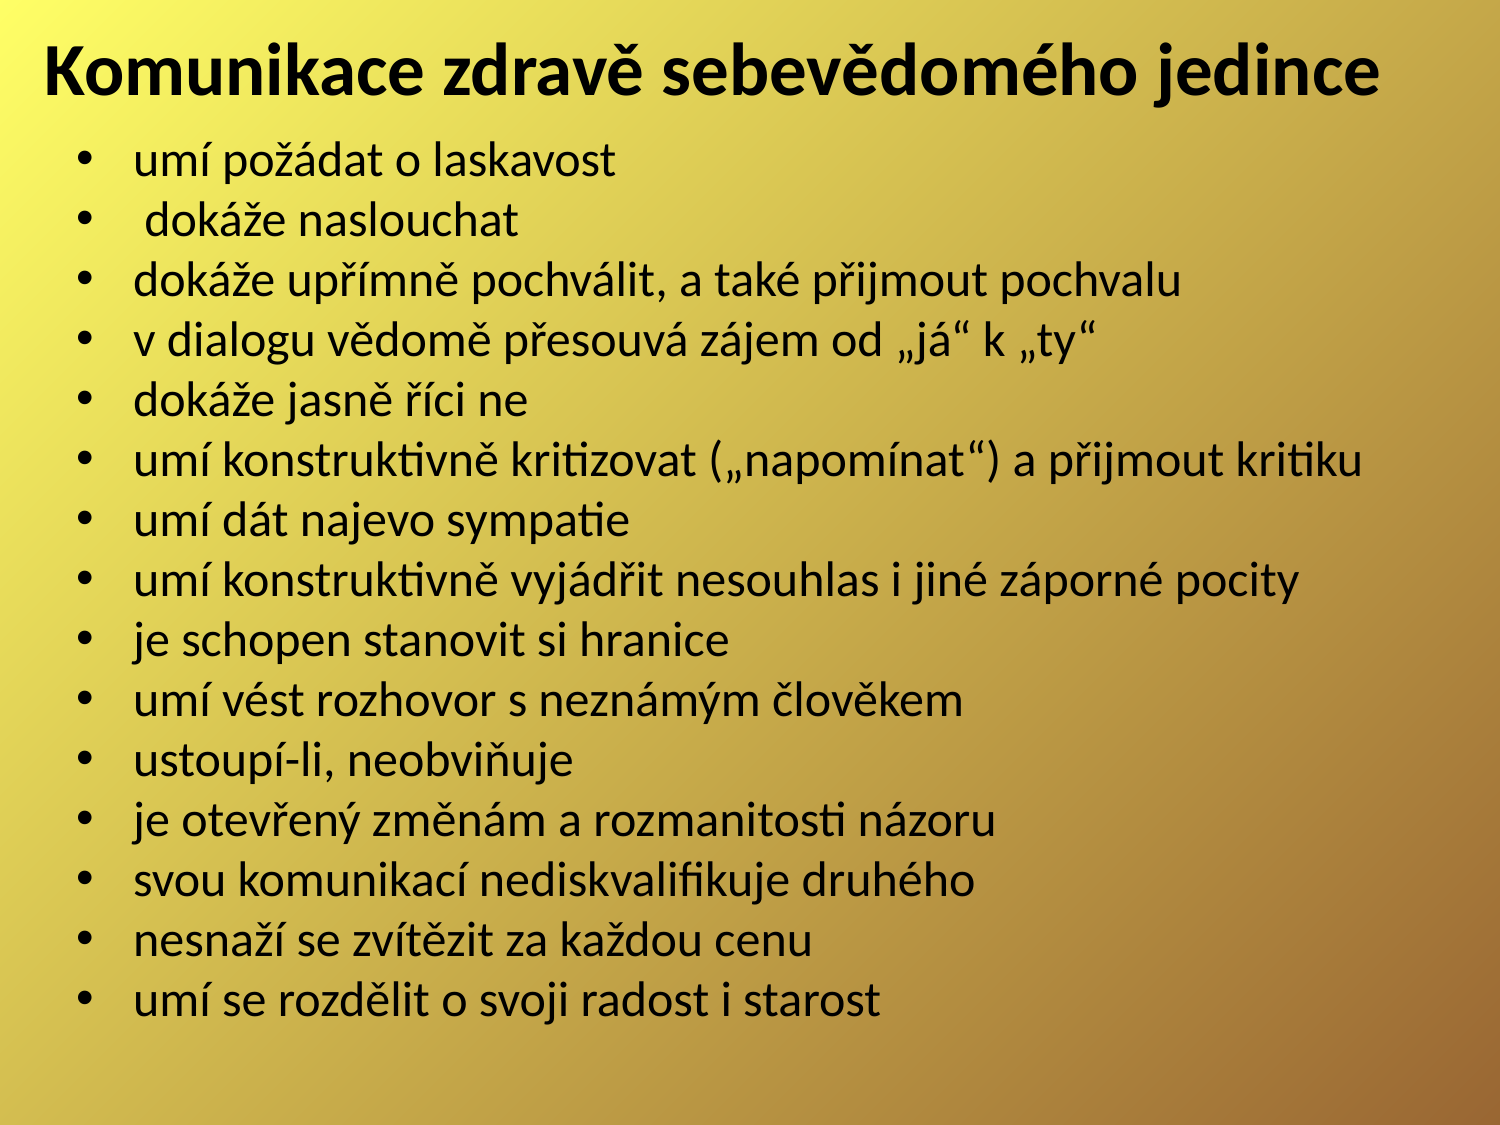

Komunikace zdravě sebevědomého jedince
umí požádat o laskavost
 dokáže naslouchat
dokáže upřímně pochválit, a také přijmout pochvalu
v dialogu vědomě přesouvá zájem od „já“ k „ty“
dokáže jasně říci ne
umí konstruktivně kritizovat („napomínat“) a přijmout kritiku
umí dát najevo sympatie
umí konstruktivně vyjádřit nesouhlas i jiné záporné pocity
je schopen stanovit si hranice
umí vést rozhovor s neznámým člověkem
ustoupí-li, neobviňuje
je otevřený změnám a rozmanitosti názoru
svou komunikací nediskvalifikuje druhého
nesnaží se zvítězit za každou cenu
umí se rozdělit o svoji radost i starost